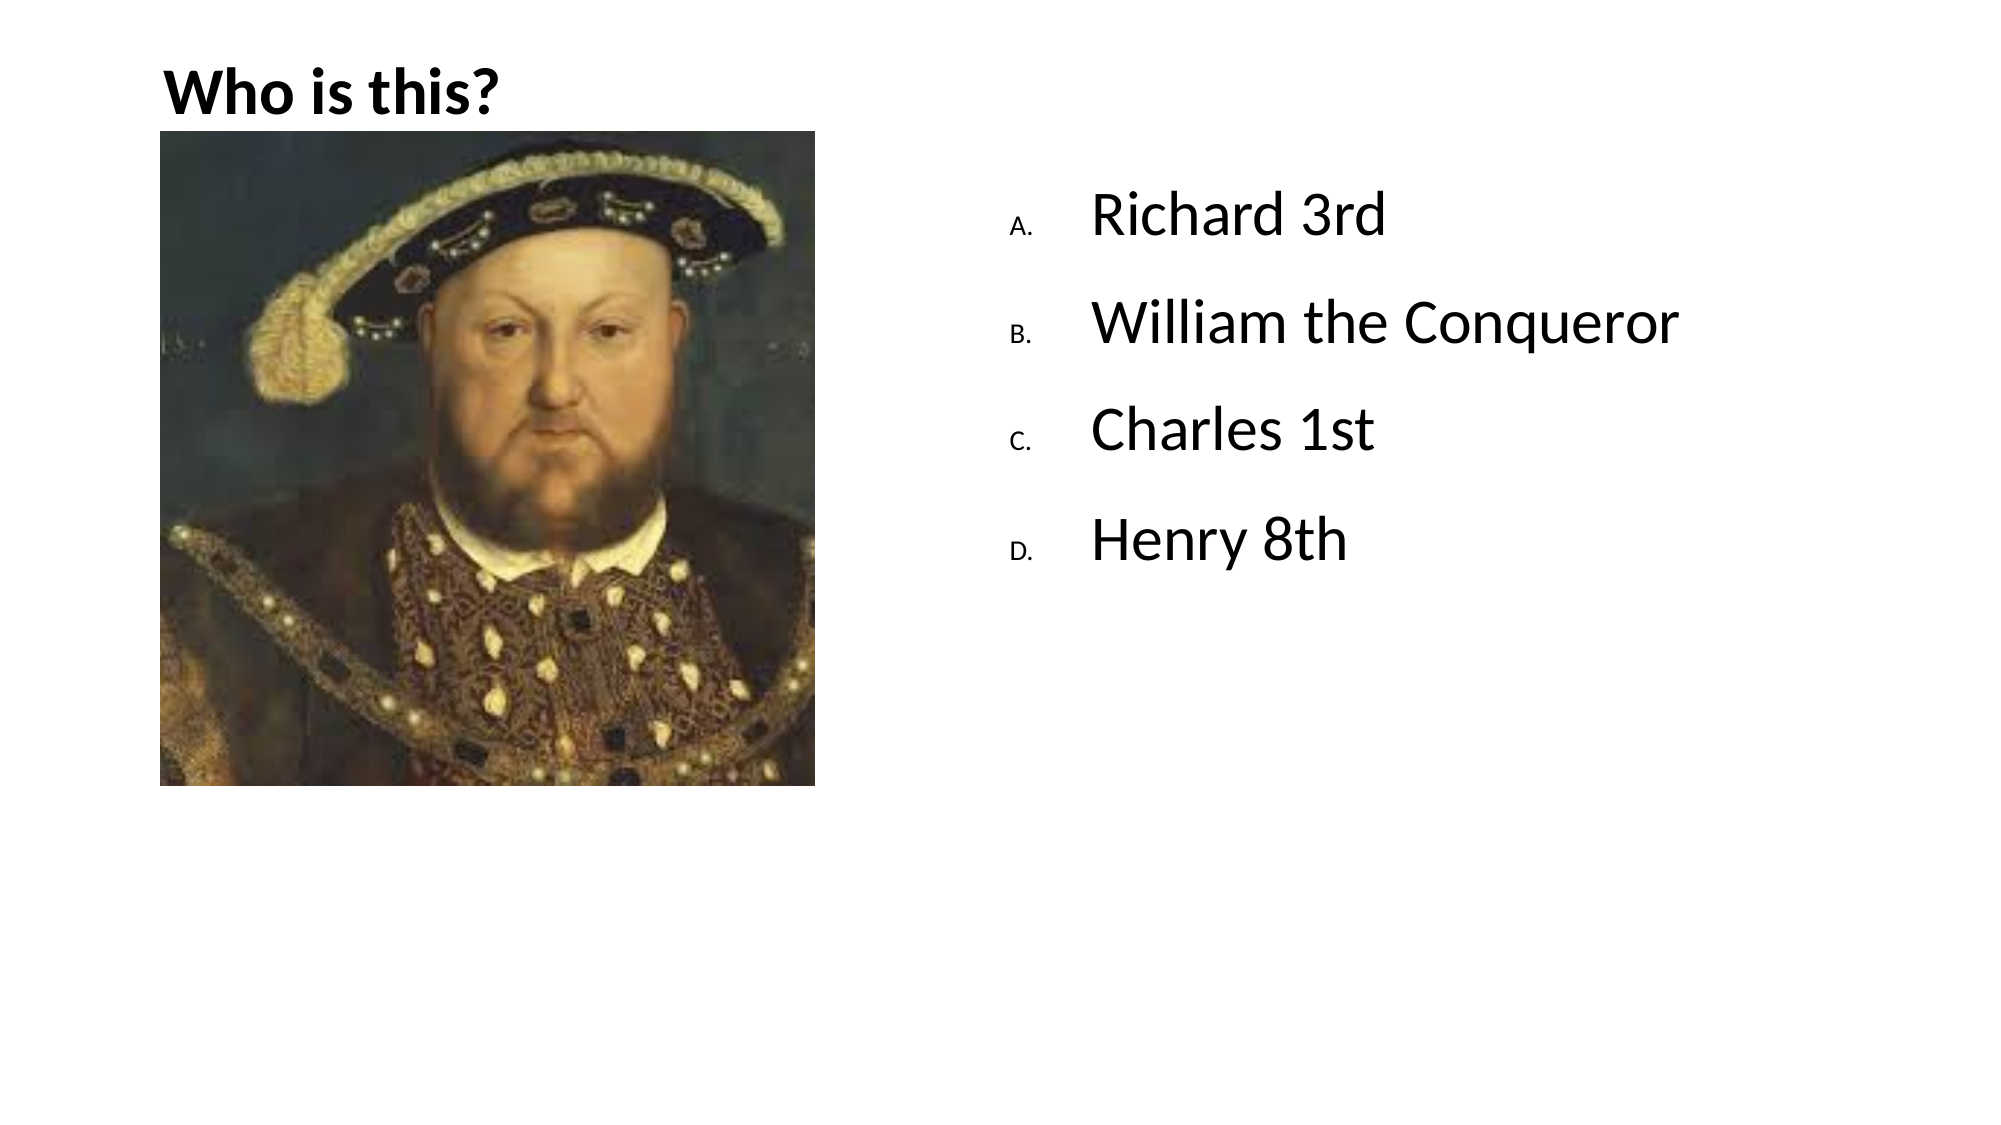

Who is this?
# Richard 3rd
William the Conqueror
Charles 1st
Henry 8th